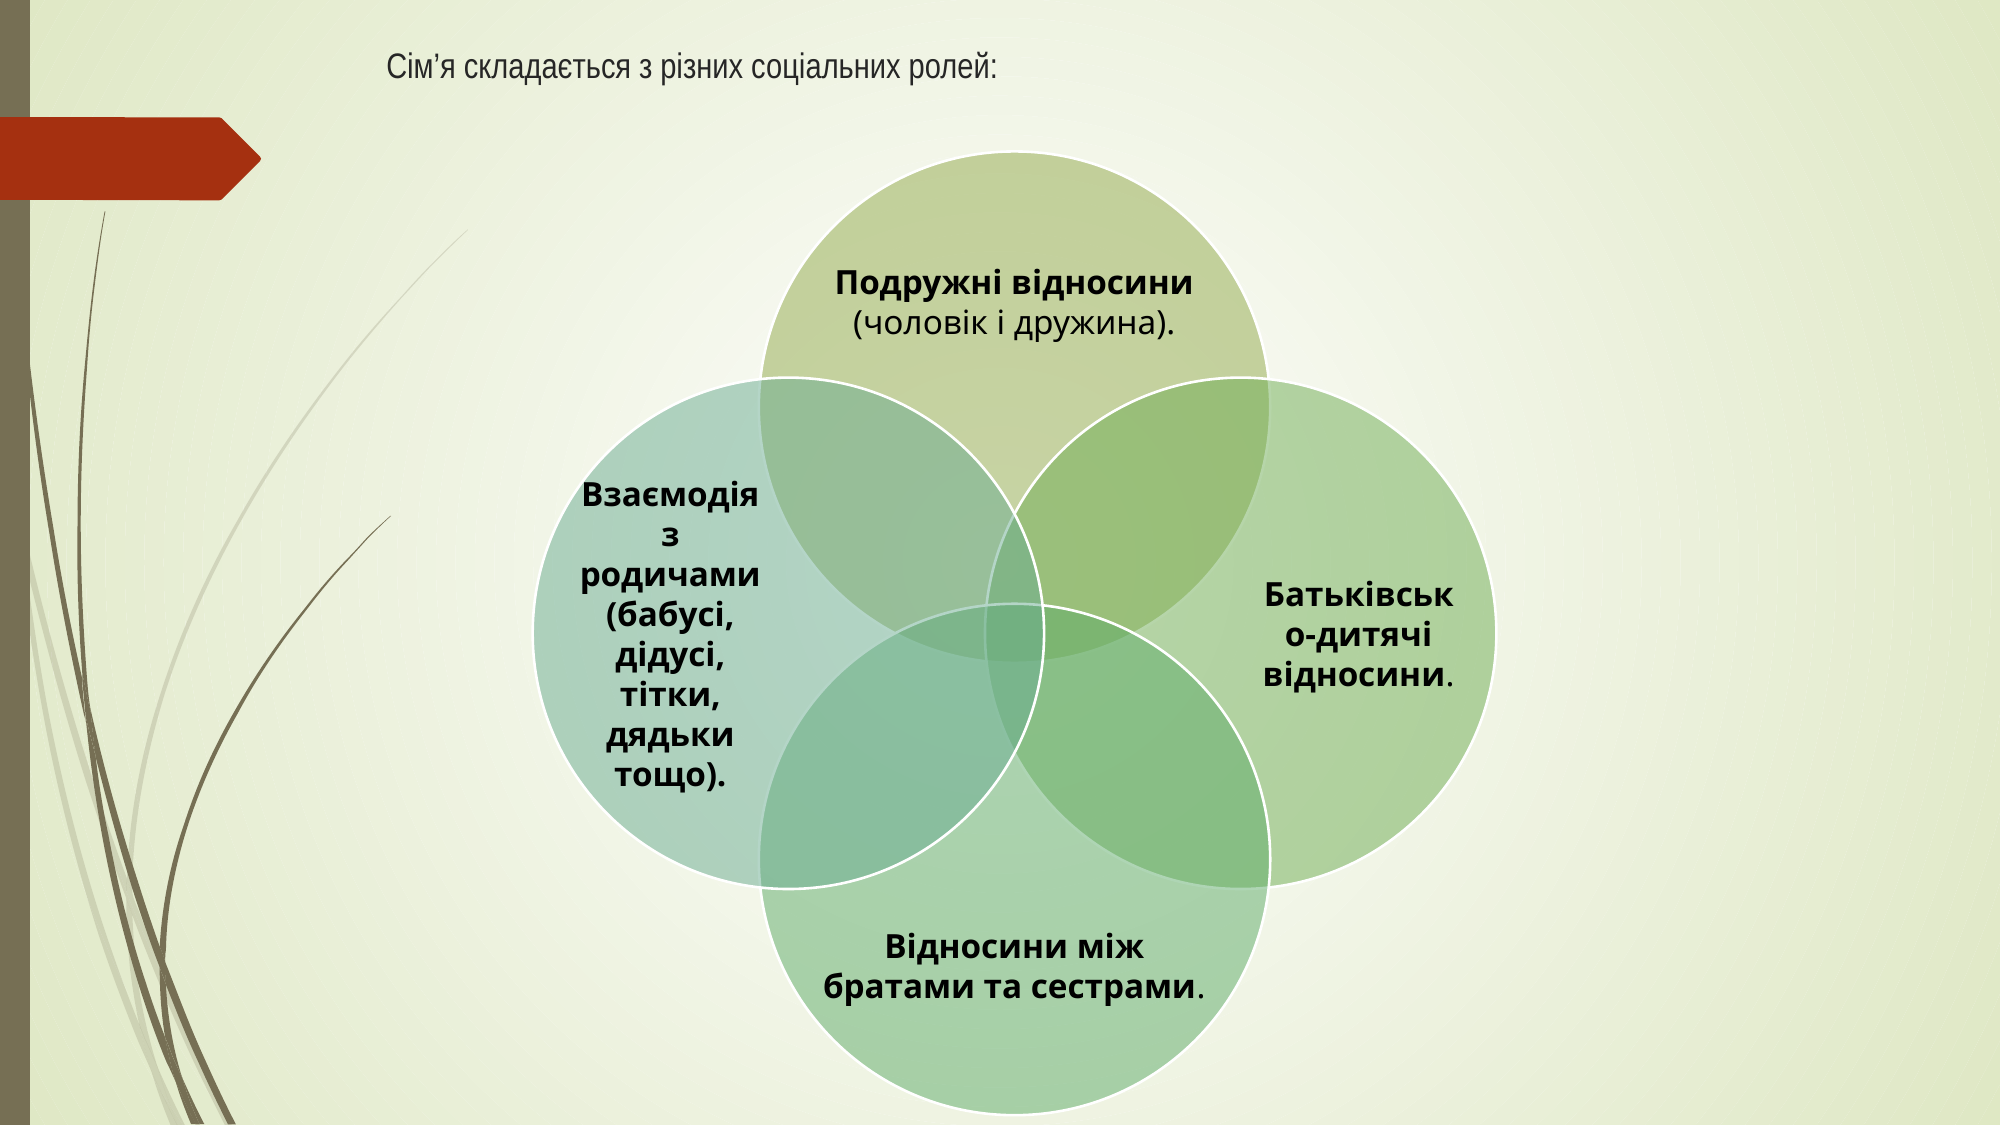

# Сім’я складається з різних соціальних ролей:
Подружні відносини (чоловік і дружина).
Взаємодія з родичами (бабусі, дідусі, тітки, дядьки тощо).
Батьківсько-дитячі відносини.
Відносини між братами та сестрами.